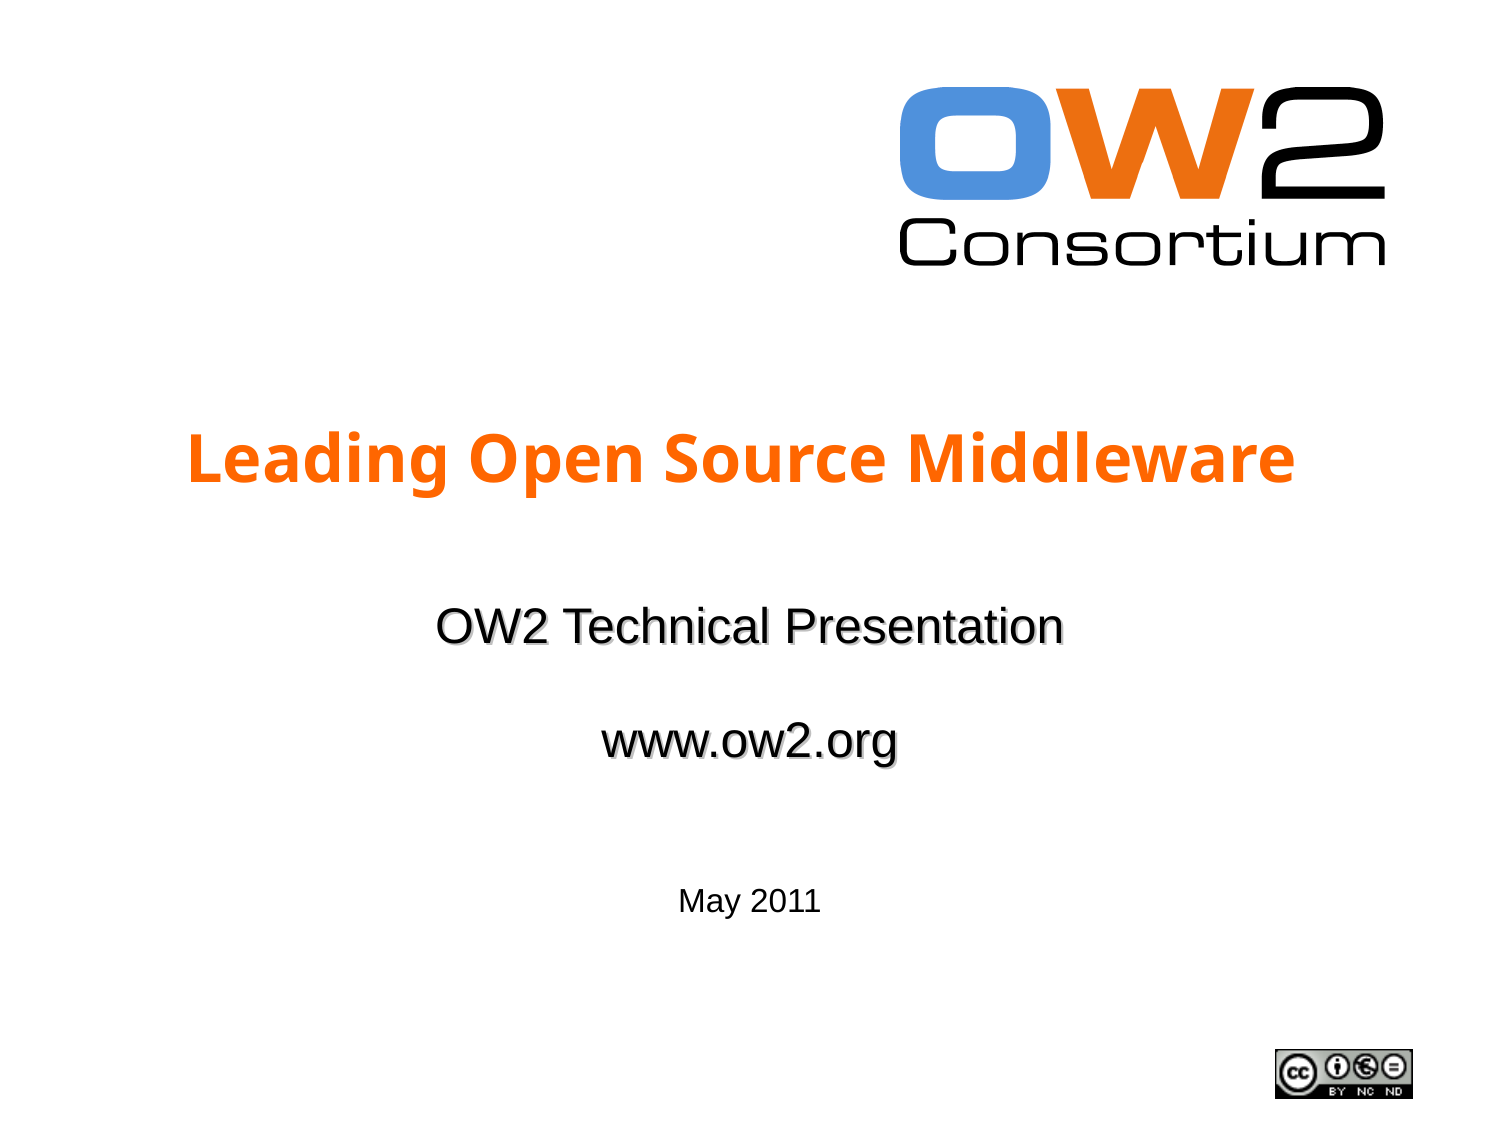

# Leading Open Source Middleware
OW2 Technical Presentation
www.ow2.org
May 2011